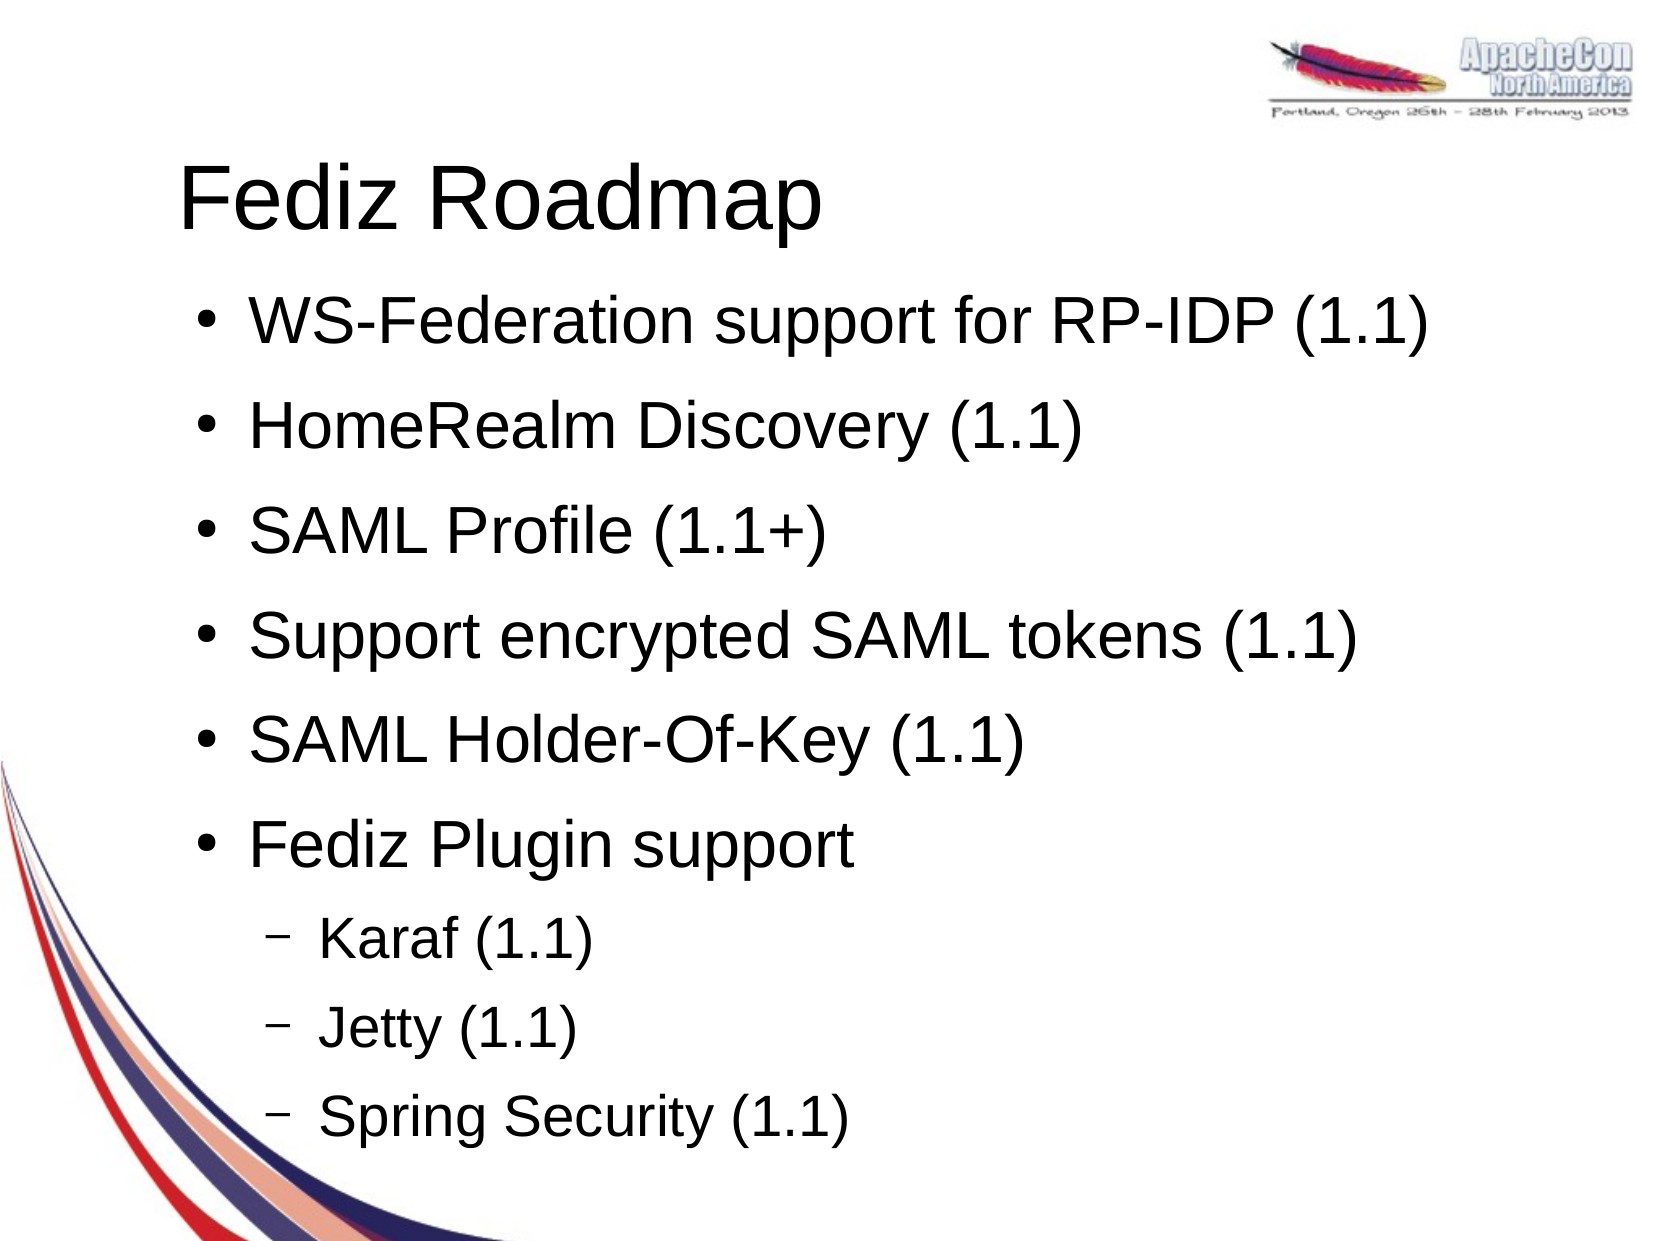

# Fediz Roadmap
WS-Federation support for RP-IDP (1.1)
HomeRealm Discovery (1.1)
SAML Profile (1.1+)
Support encrypted SAML tokens (1.1)
SAML Holder-Of-Key (1.1)
Fediz Plugin support
Karaf (1.1)
Jetty (1.1)
Spring Security (1.1)